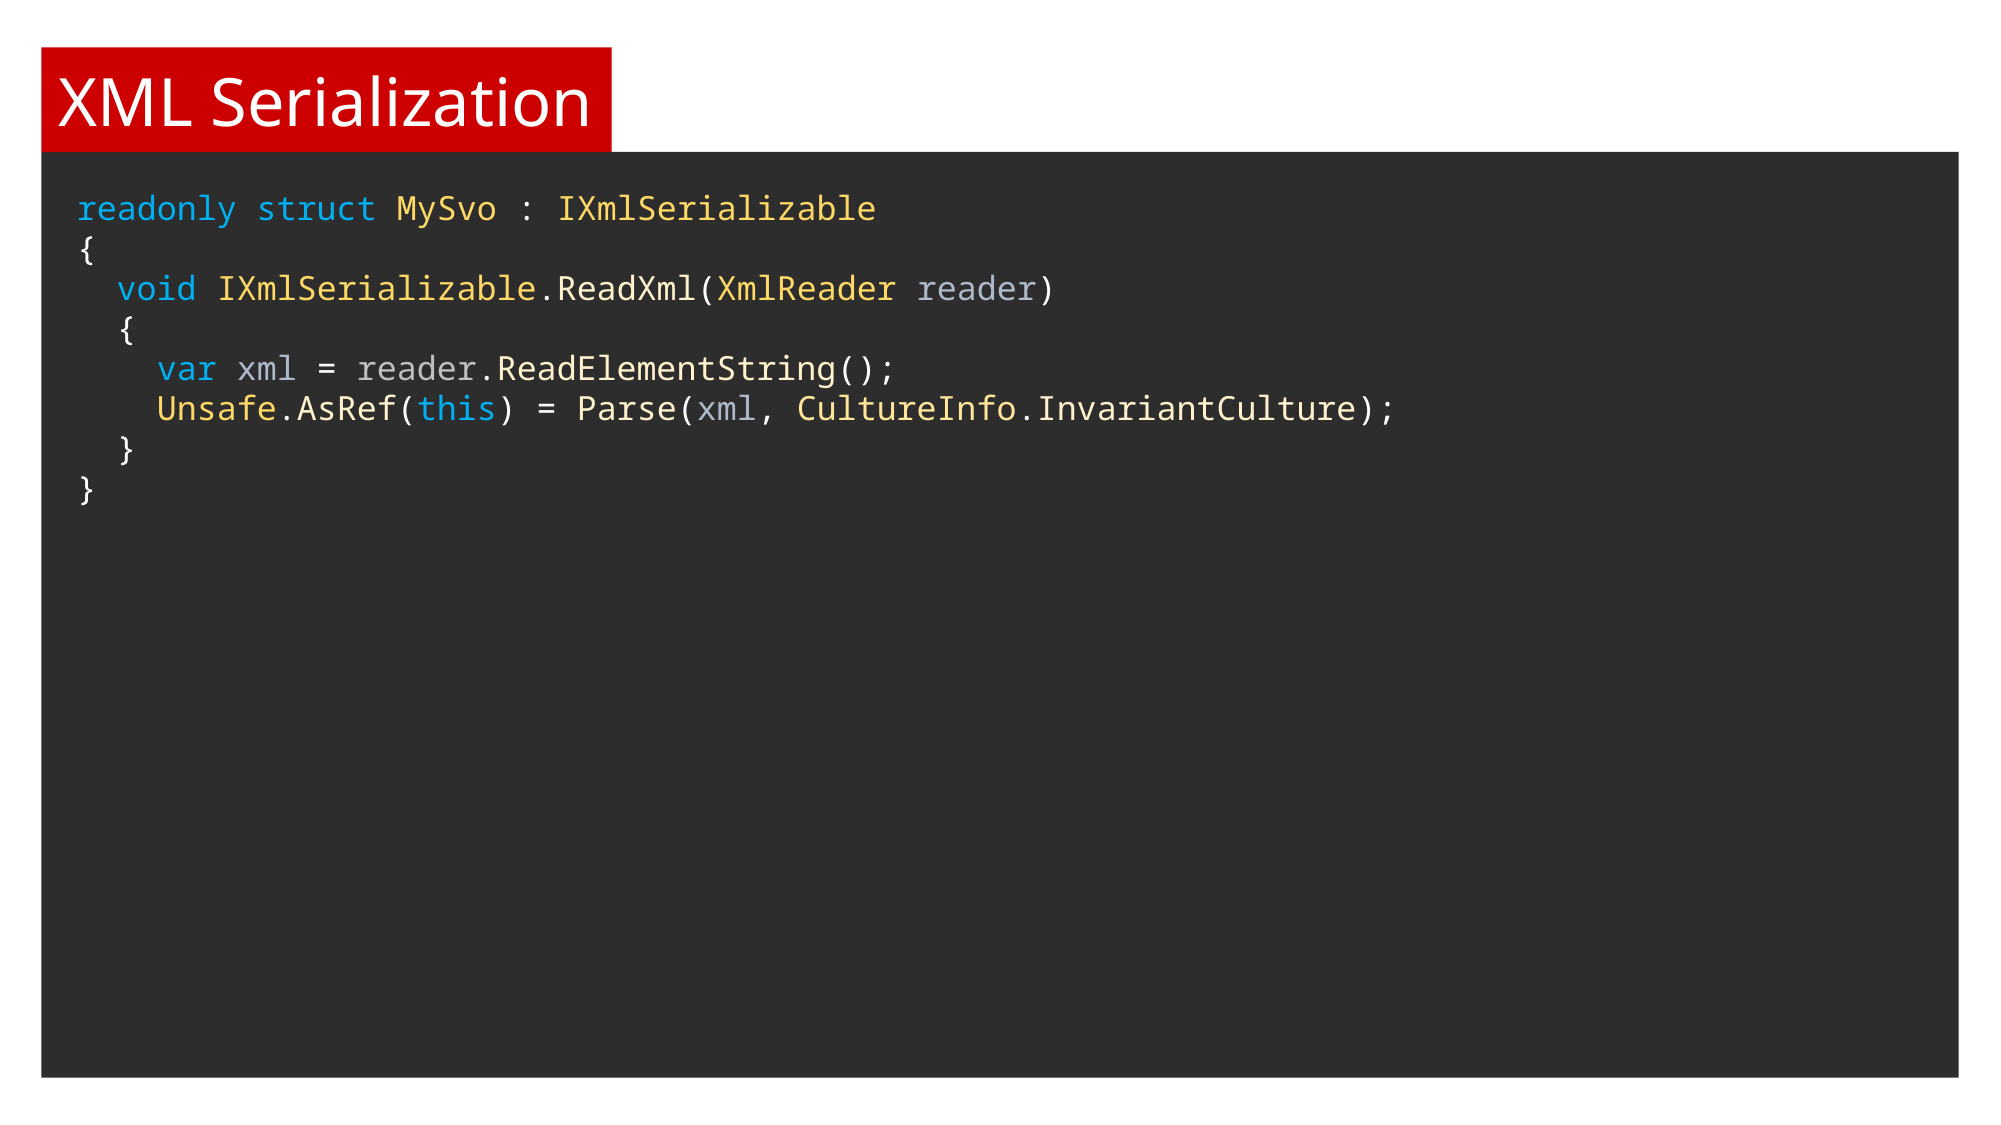

XML Serialization
readonly struct MySvo : IXmlSerializable
{
 void IXmlSerializable.ReadXml(XmlReader reader)
 {
 var xml = reader.ReadElementString();
 Unsafe.AsRef(this) = Parse(xml, CultureInfo.InvariantCulture);
 }
}